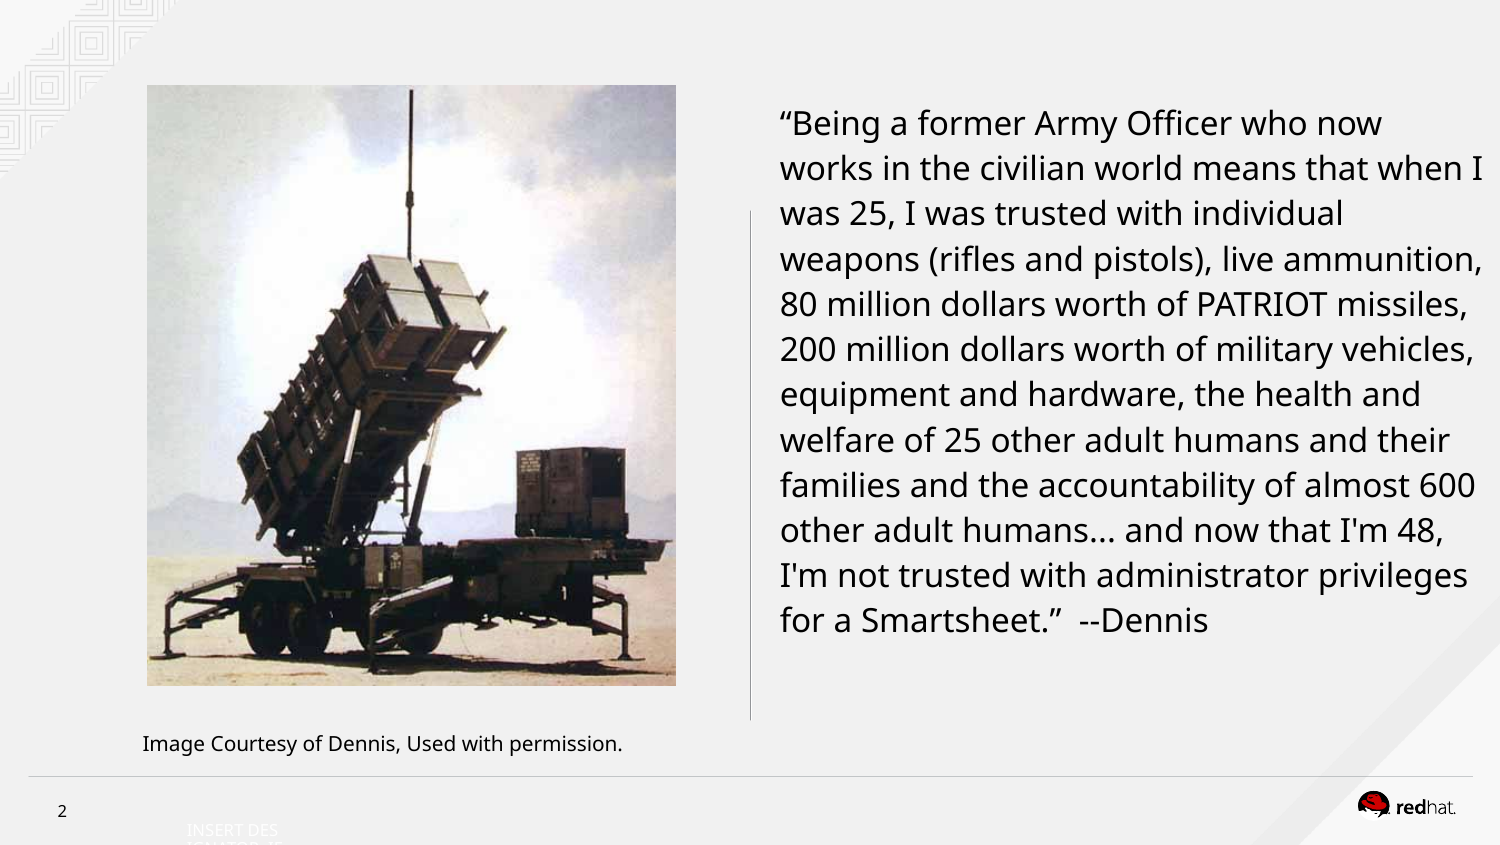

“Being a former Army Officer who now works in the civilian world means that when I was 25, I was trusted with individual weapons (rifles and pistols), live ammunition, 80 million dollars worth of PATRIOT missiles, 200 million dollars worth of military vehicles, equipment and hardware, the health and welfare of 25 other adult humans and their families and the accountability of almost 600 other adult humans... and now that I'm 48, I'm not trusted with administrator privileges for a Smartsheet.” --Dennis
Image Courtesy of Dennis, Used with permission.
2